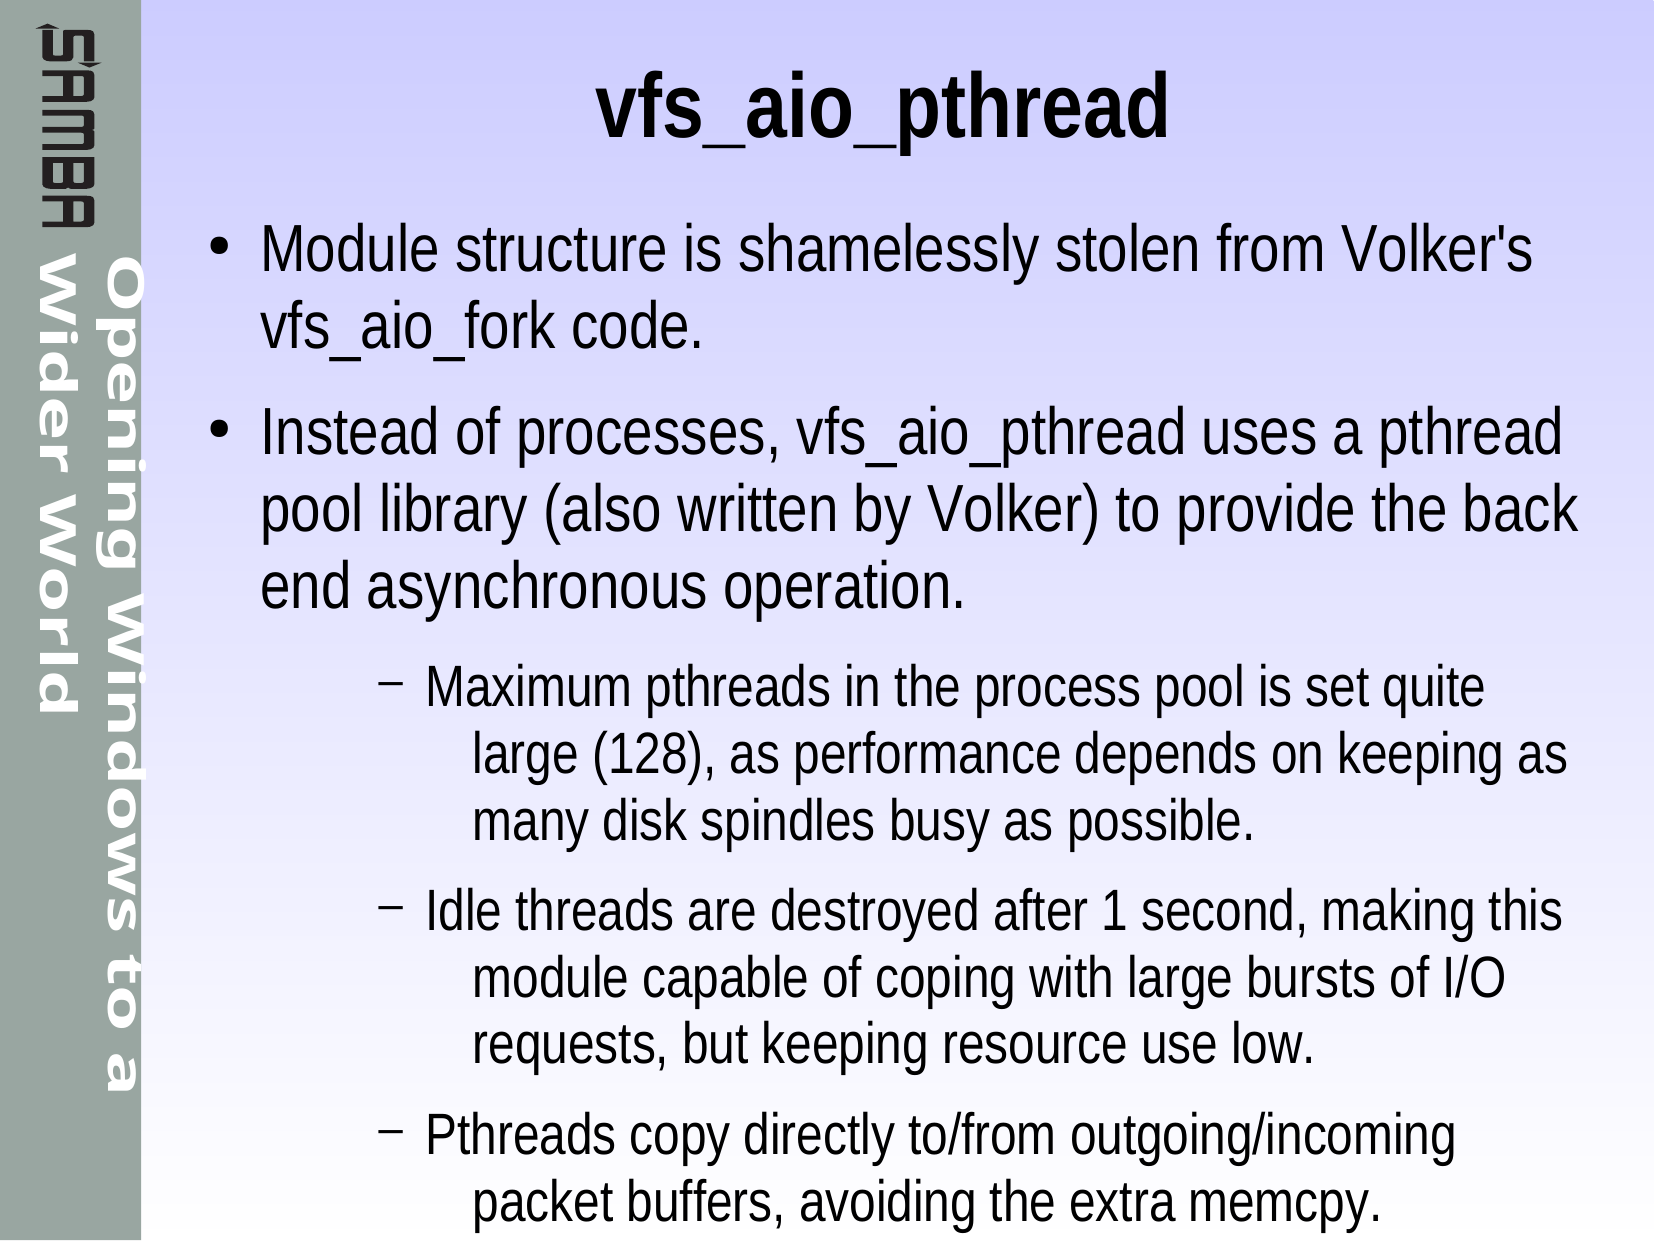

# vfs_aio_pthread
Module structure is shamelessly stolen from Volker's vfs_aio_fork code.
Instead of processes, vfs_aio_pthread uses a pthread pool library (also written by Volker) to provide the back end asynchronous operation.
Maximum pthreads in the process pool is set quite large (128), as performance depends on keeping as many disk spindles busy as possible.
Idle threads are destroyed after 1 second, making this module capable of coping with large bursts of I/O requests, but keeping resource use low.
Pthreads copy directly to/from outgoing/incoming packet buffers, avoiding the extra memcpy.